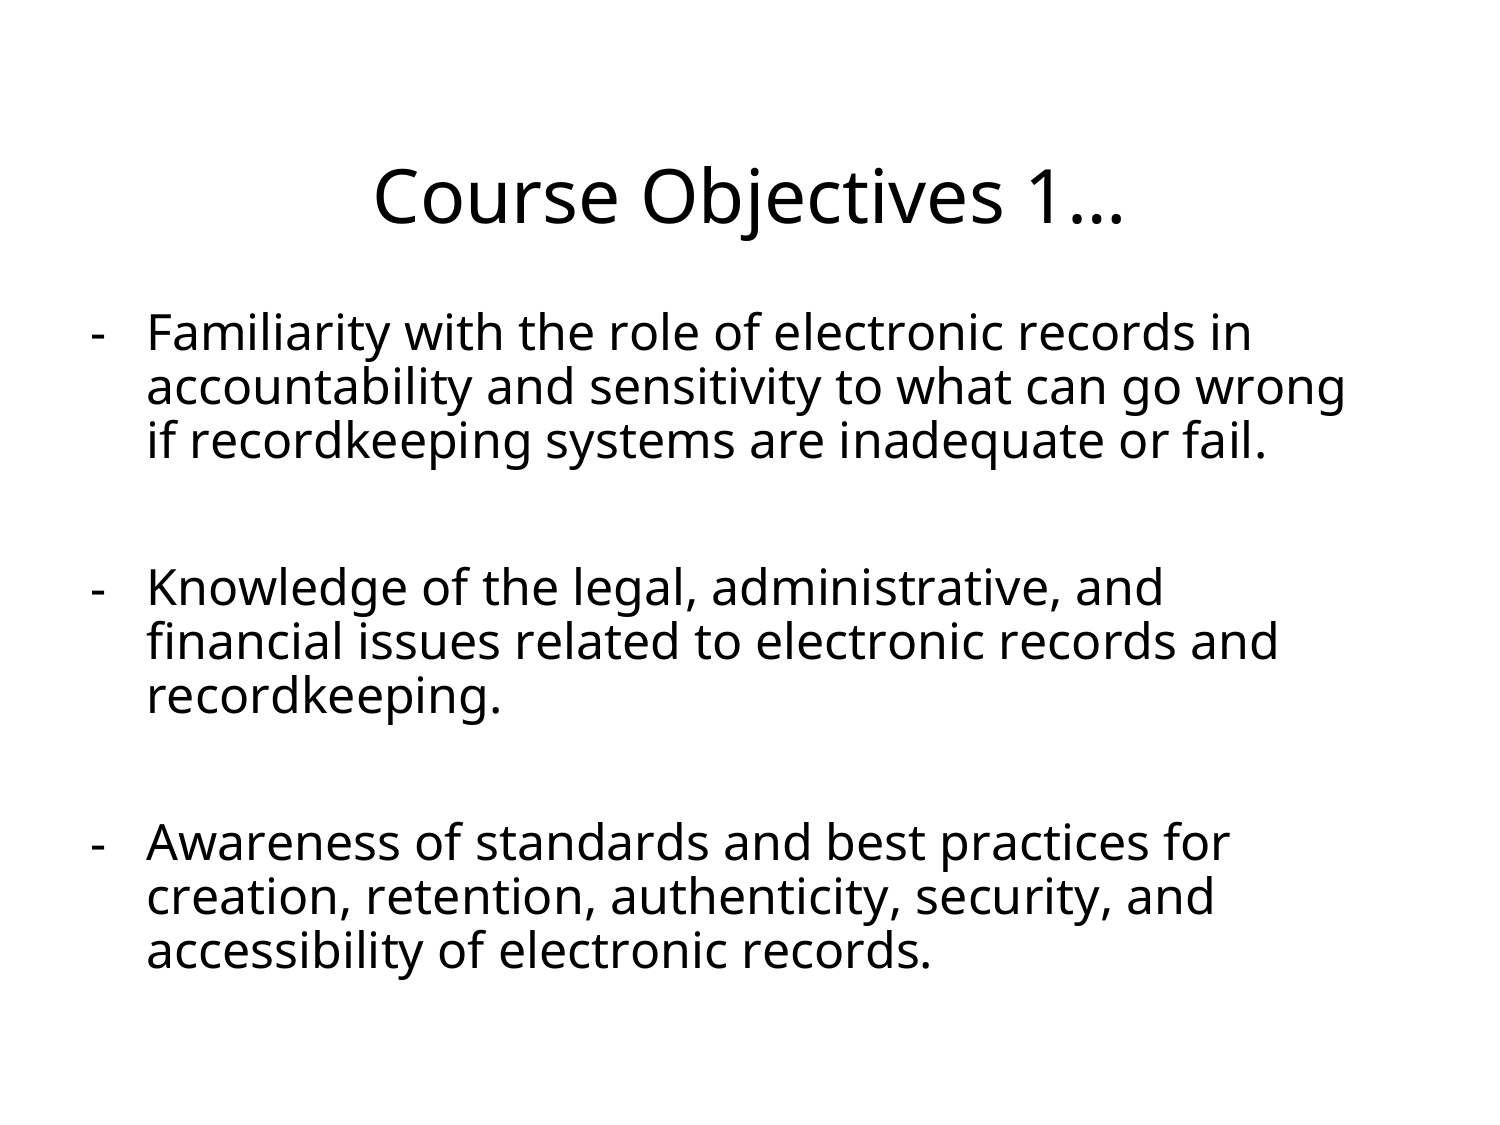

# Course Objectives 1…
Familiarity with the role of electronic records in accountability and sensitivity to what can go wrong if recordkeeping systems are inadequate or fail.
Knowledge of the legal, administrative, and financial issues related to electronic records and recordkeeping.
Awareness of standards and best practices for creation, retention, authenticity, security, and accessibility of electronic records.